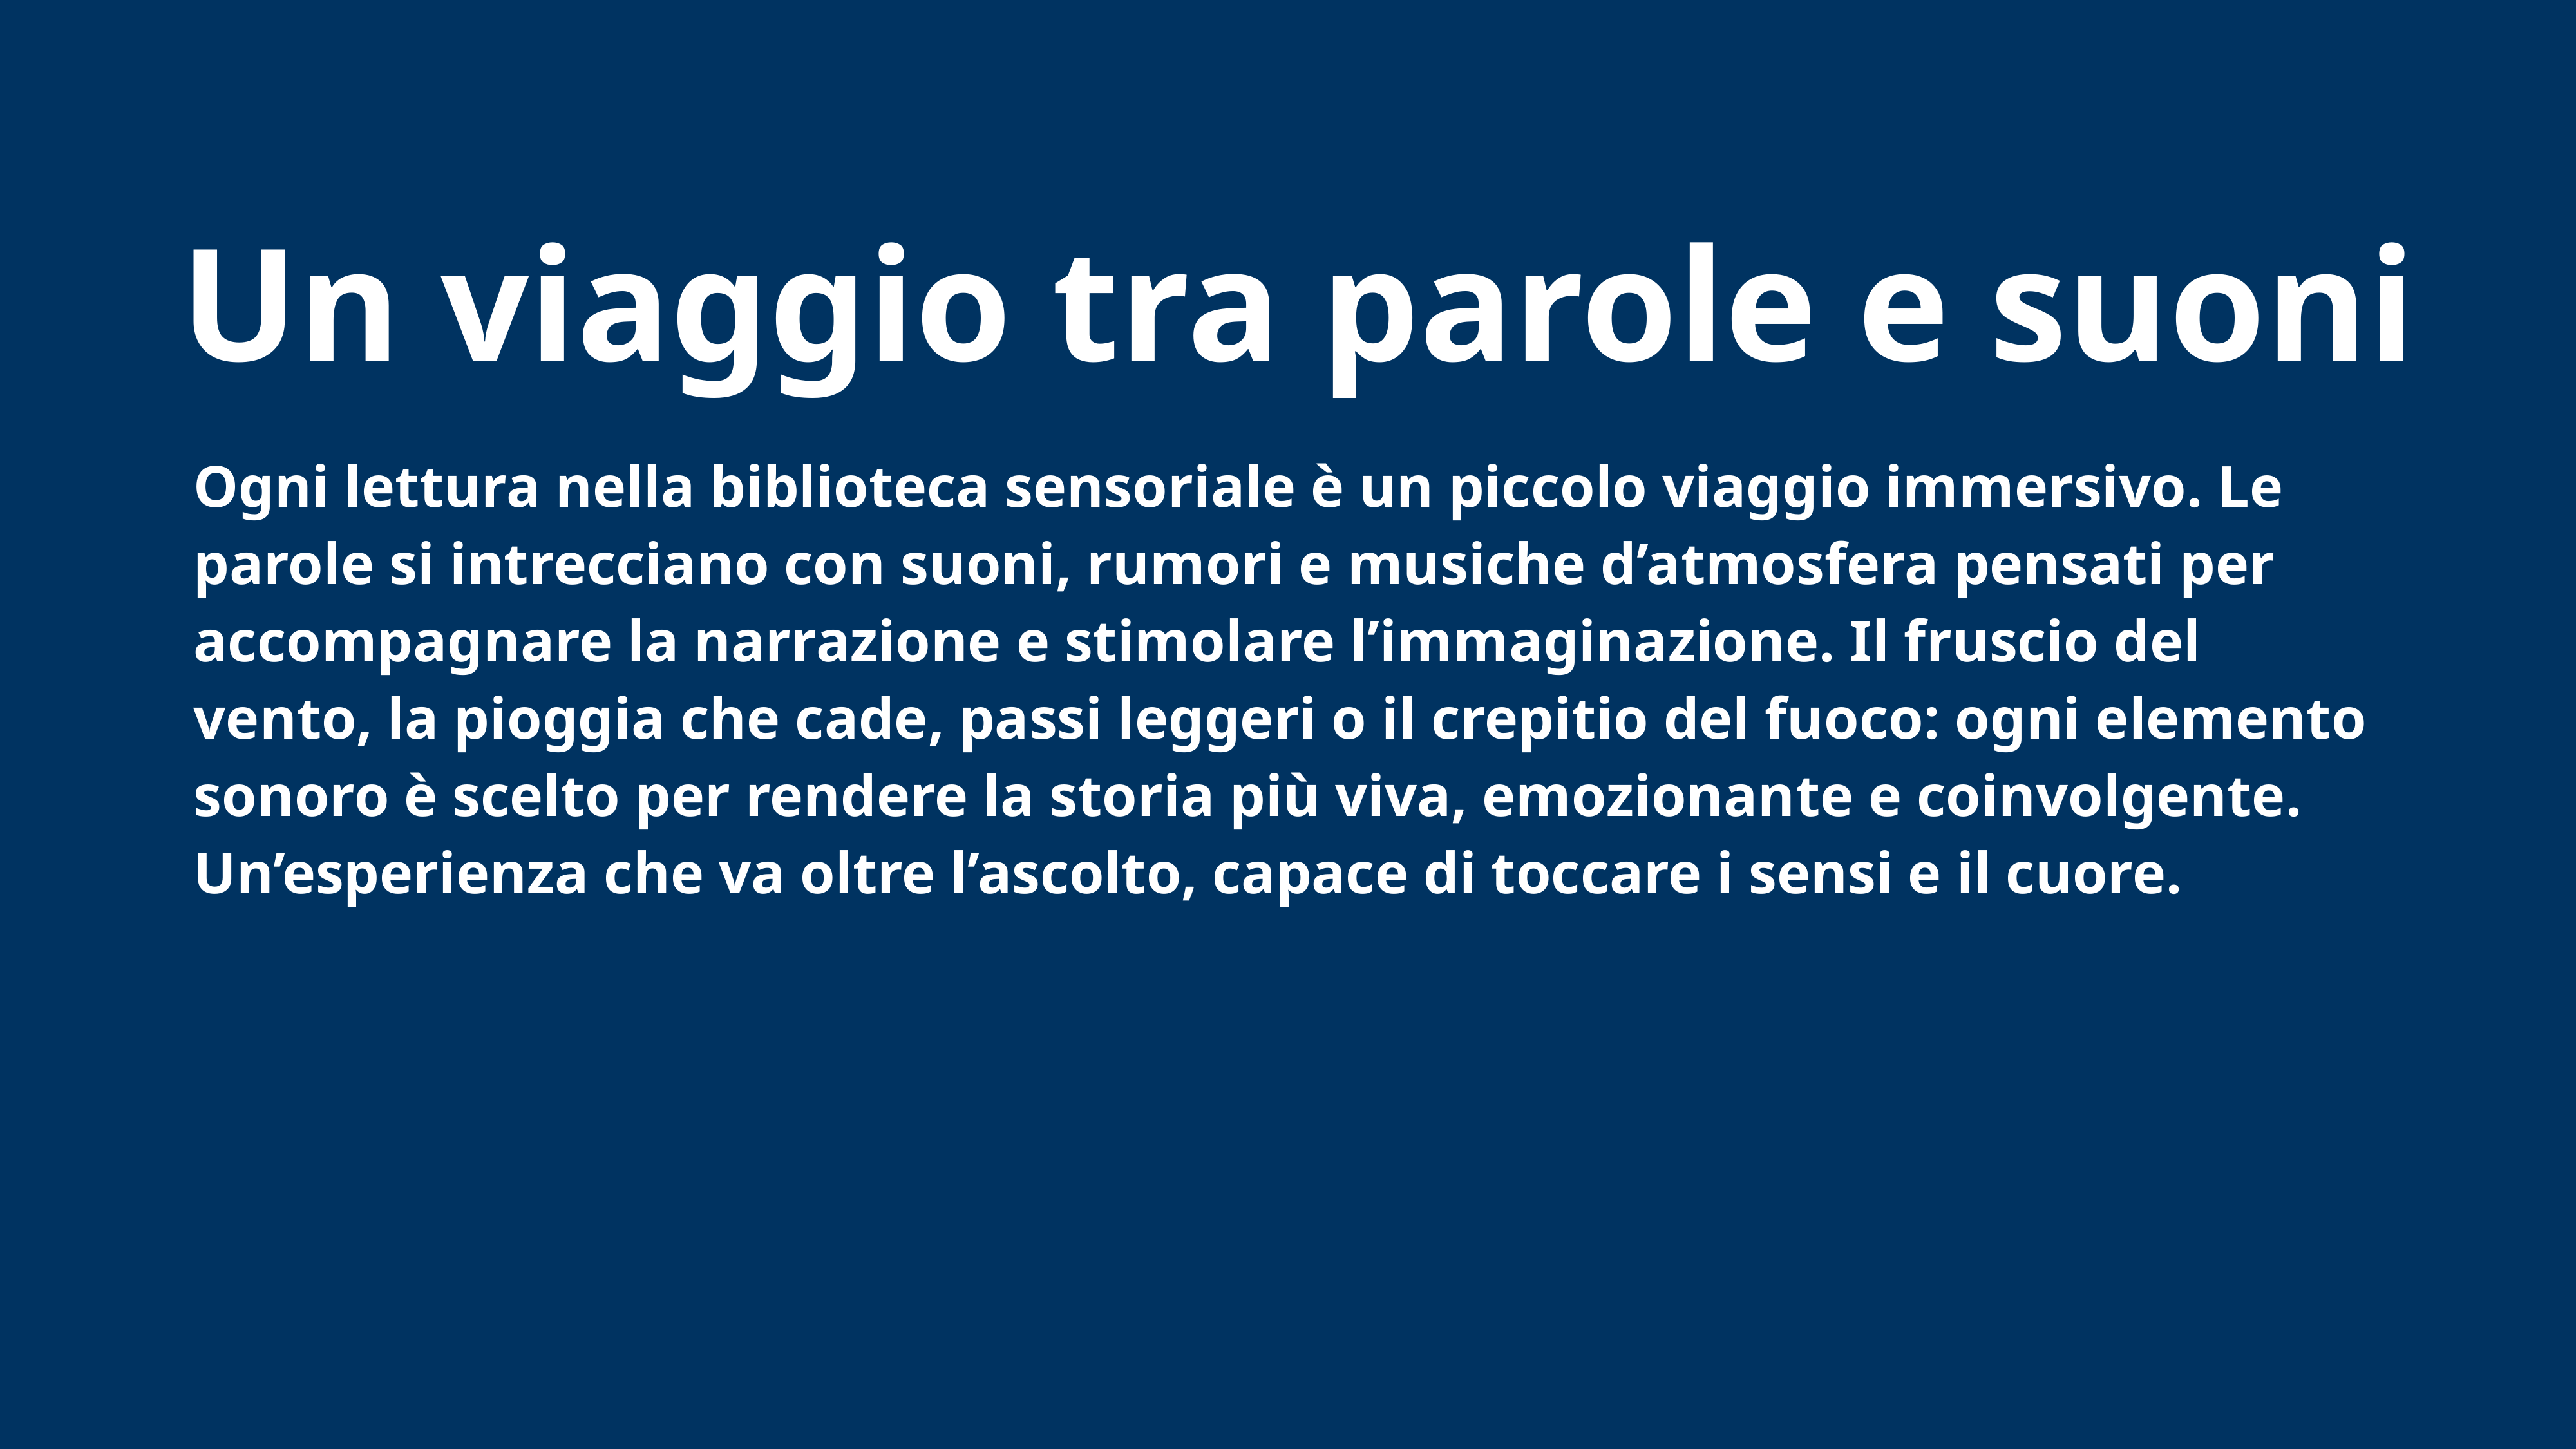

Un viaggio tra parole e suoni
Ogni lettura nella biblioteca sensoriale è un piccolo viaggio immersivo. Le parole si intrecciano con suoni, rumori e musiche d’atmosfera pensati per accompagnare la narrazione e stimolare l’immaginazione. Il fruscio del vento, la pioggia che cade, passi leggeri o il crepitio del fuoco: ogni elemento sonoro è scelto per rendere la storia più viva, emozionante e coinvolgente. Un’esperienza che va oltre l’ascolto, capace di toccare i sensi e il cuore.